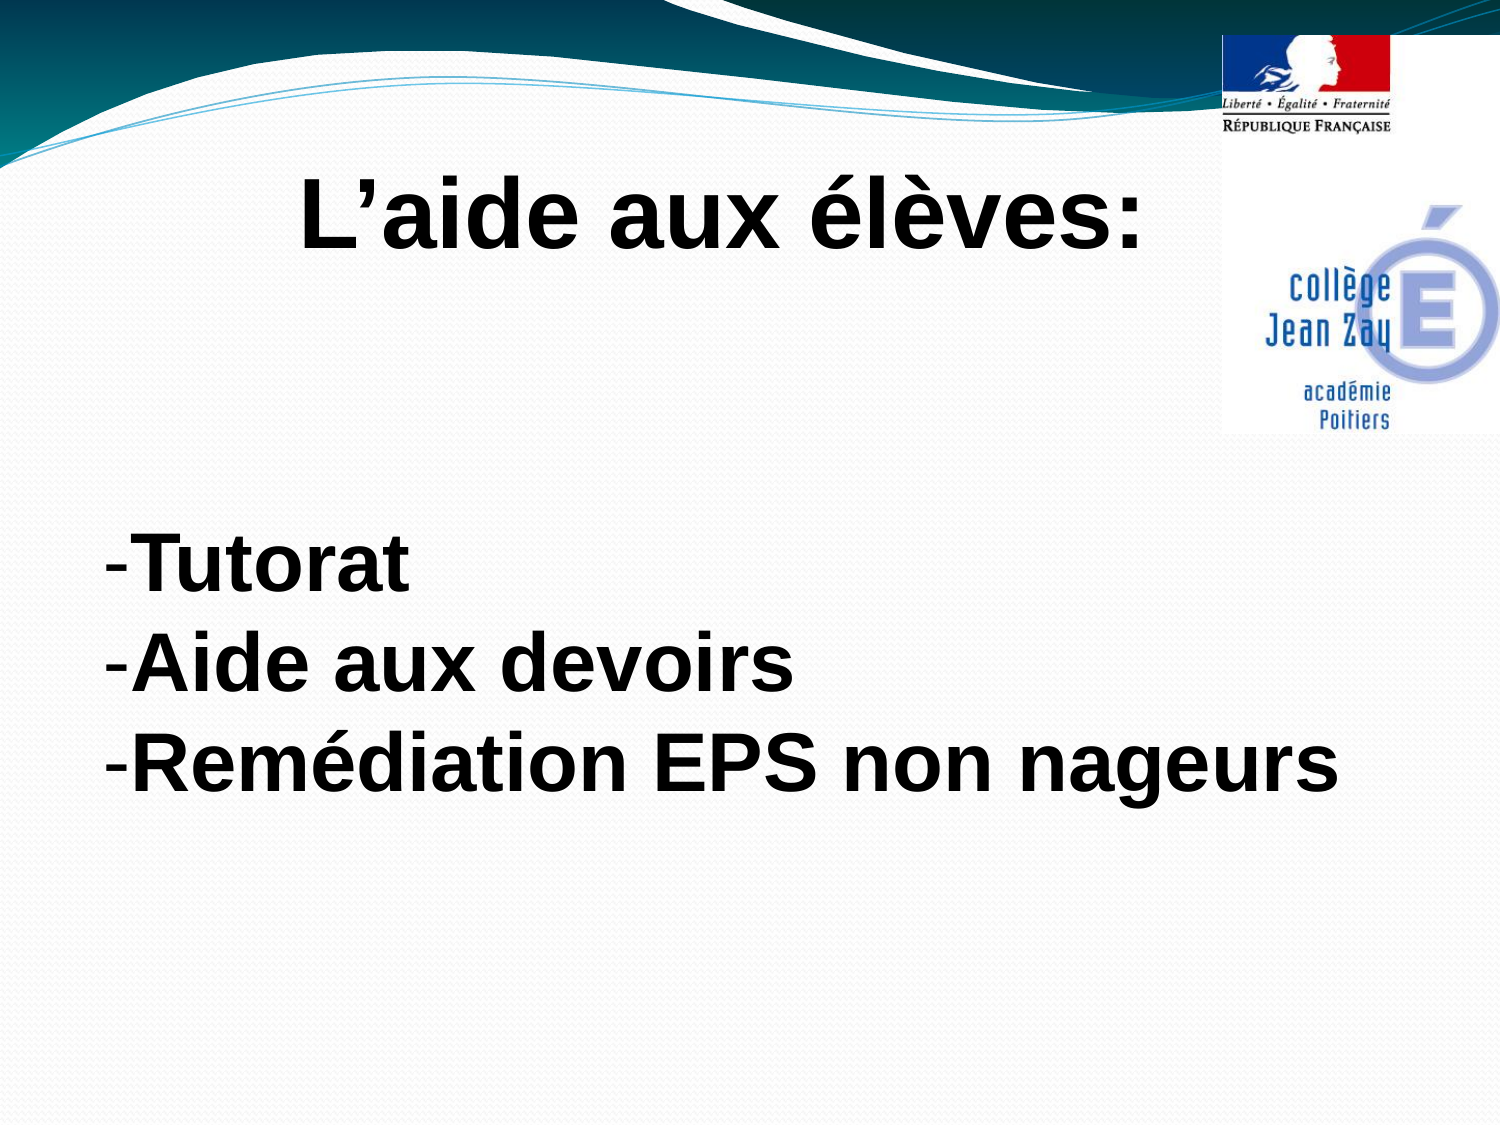

L’aide aux élèves:
Tutorat
Aide aux devoirs
Remédiation EPS non nageurs